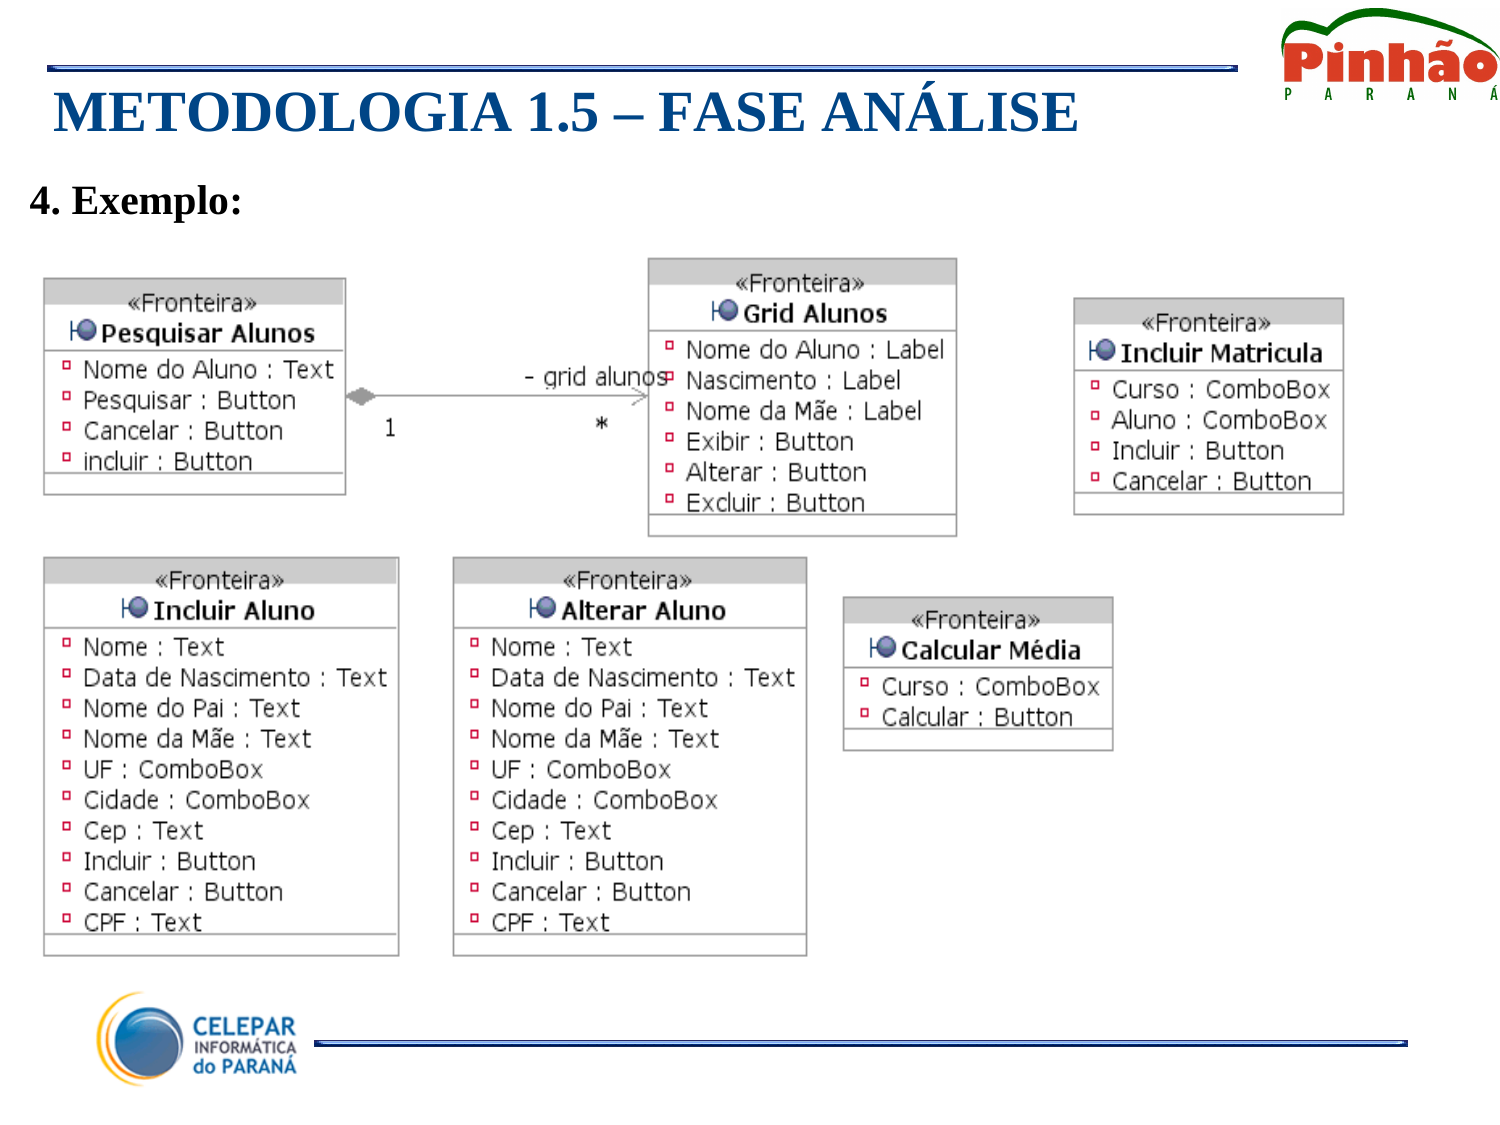

METODOLOGIA 1.5 – FASE ANÁLISE
4. Exemplo: